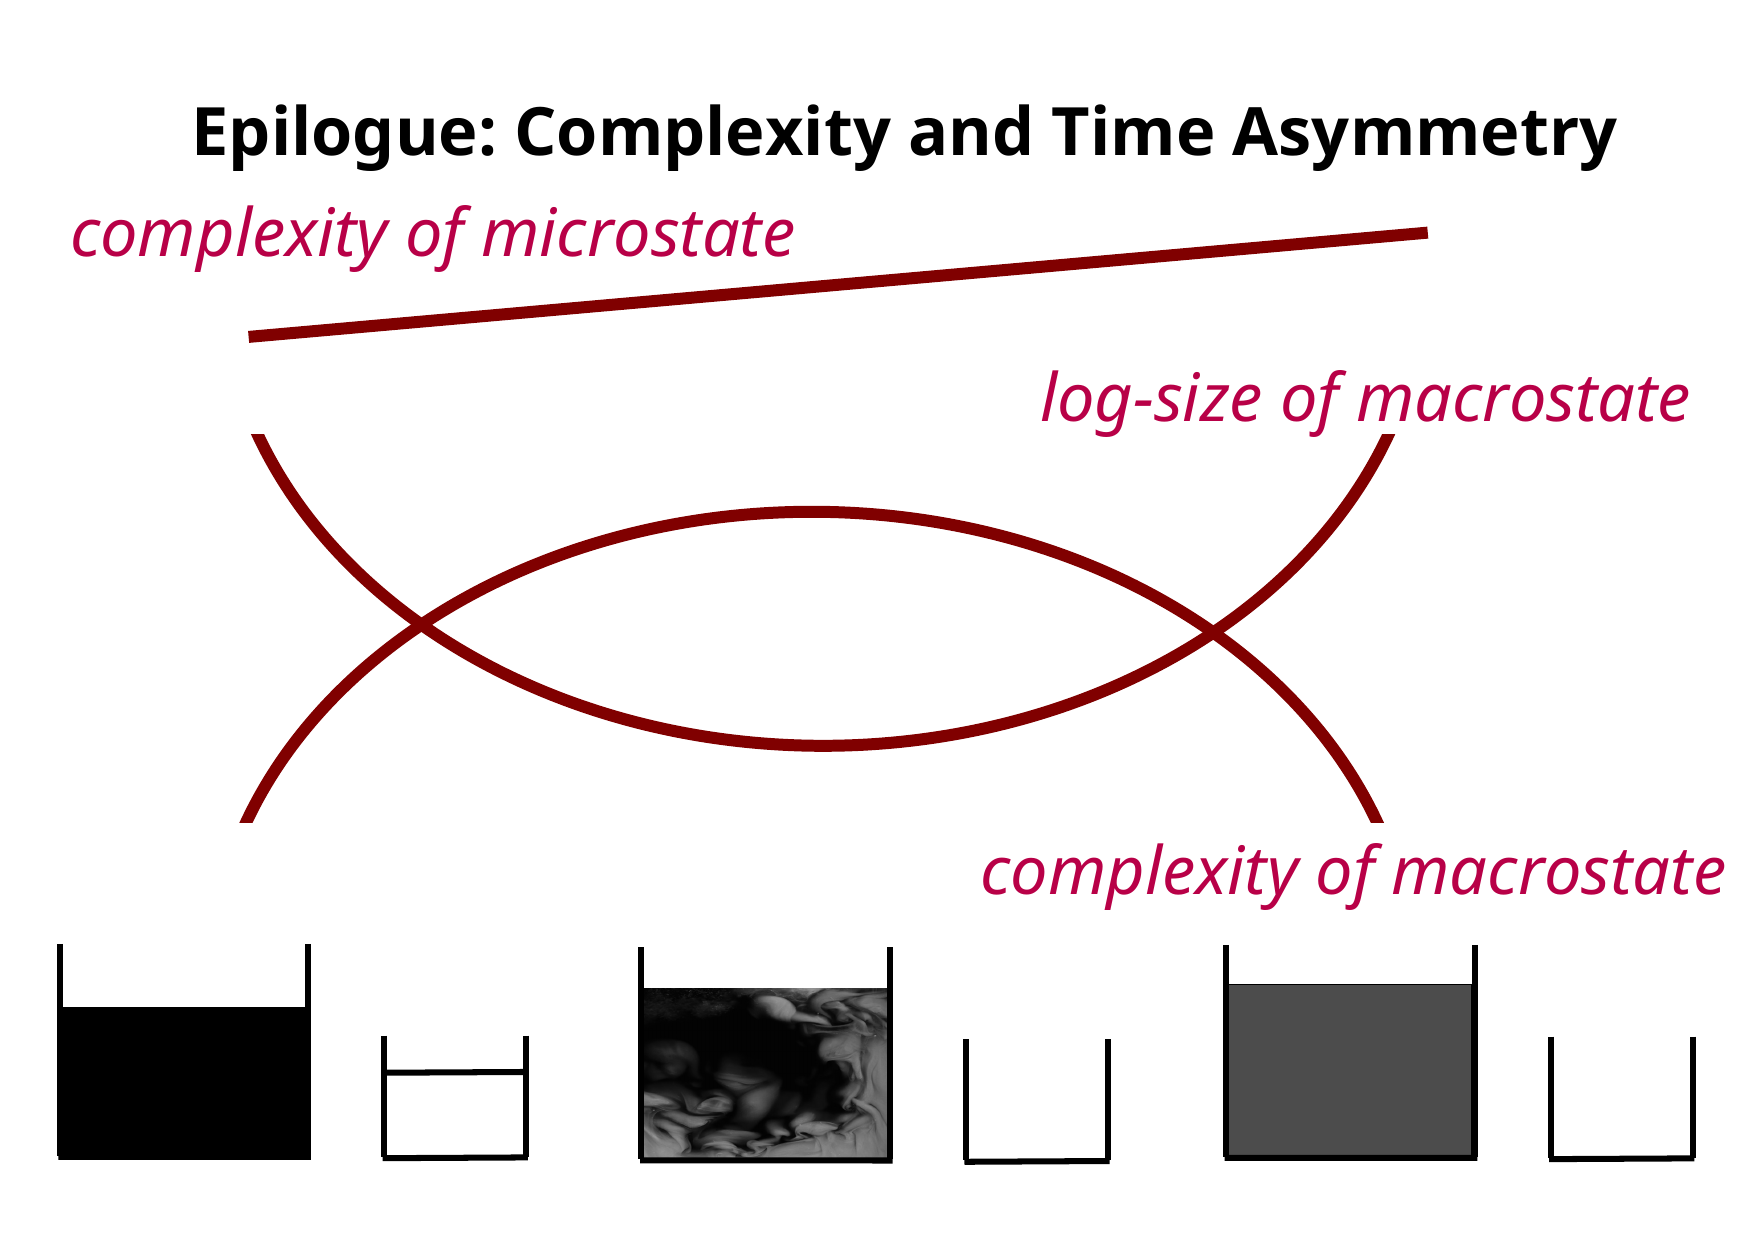

Epilogue: Complexity and Time Asymmetry
complexity of microstate
log-size of macrostate
complexity of macrostate